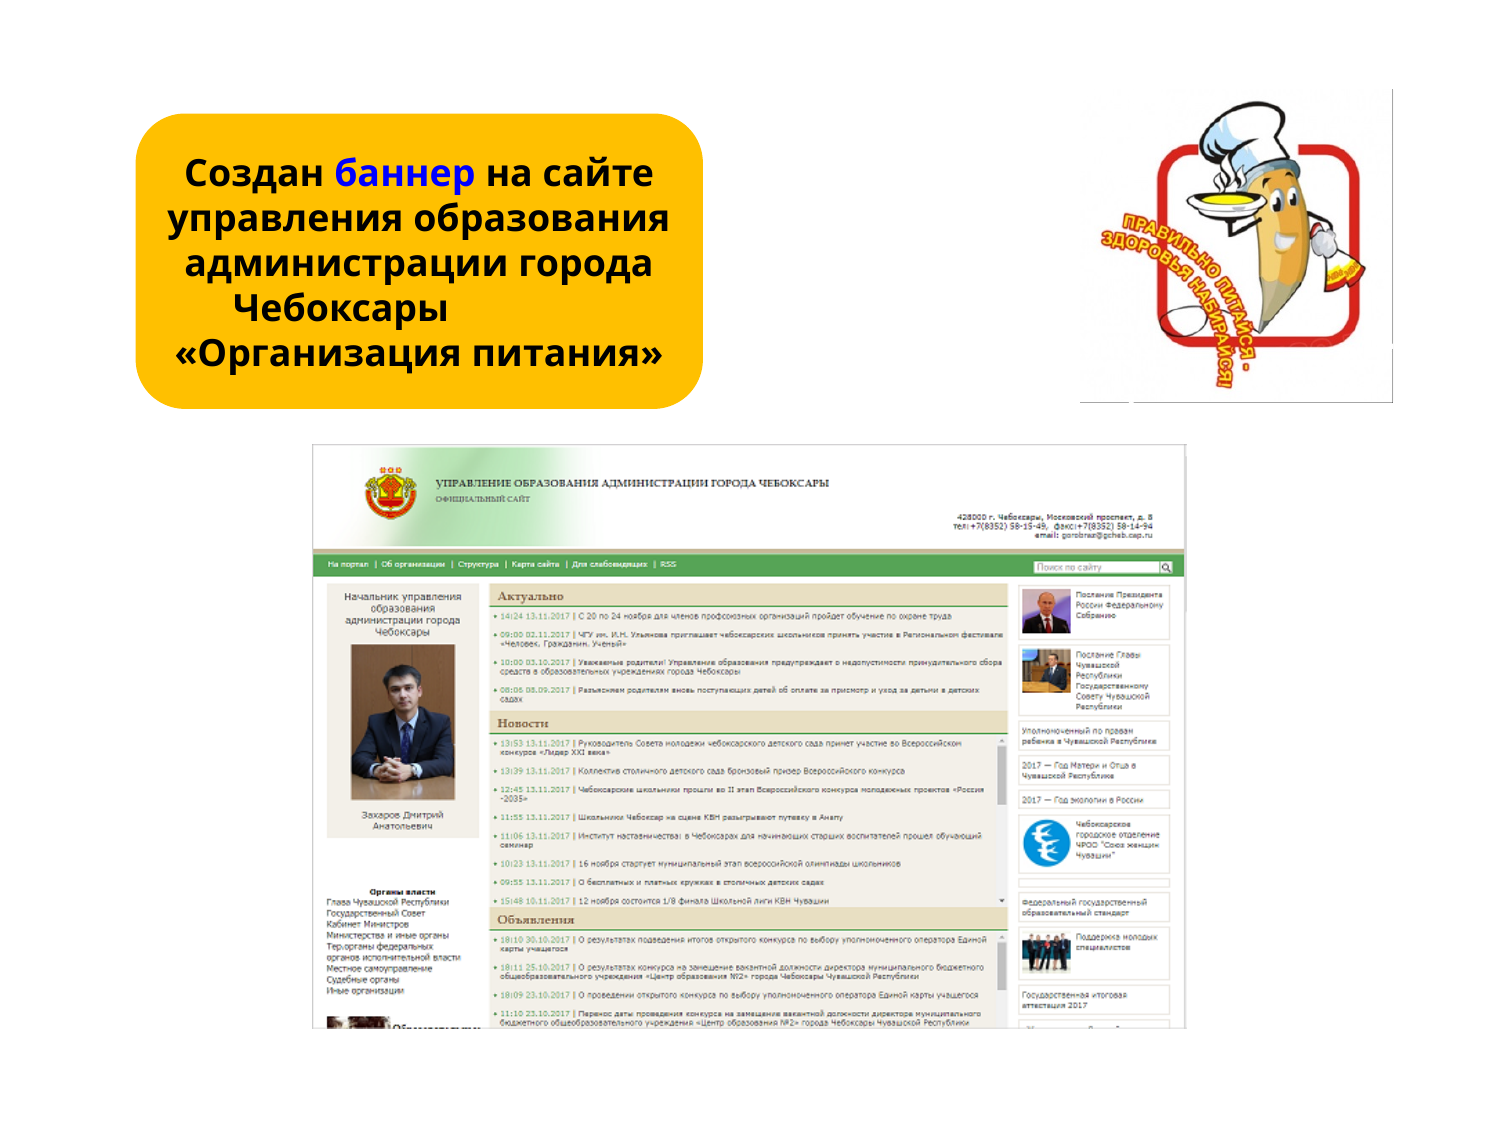

Создан баннер на сайте управления образования администрации города Чебоксары «Организация питания»